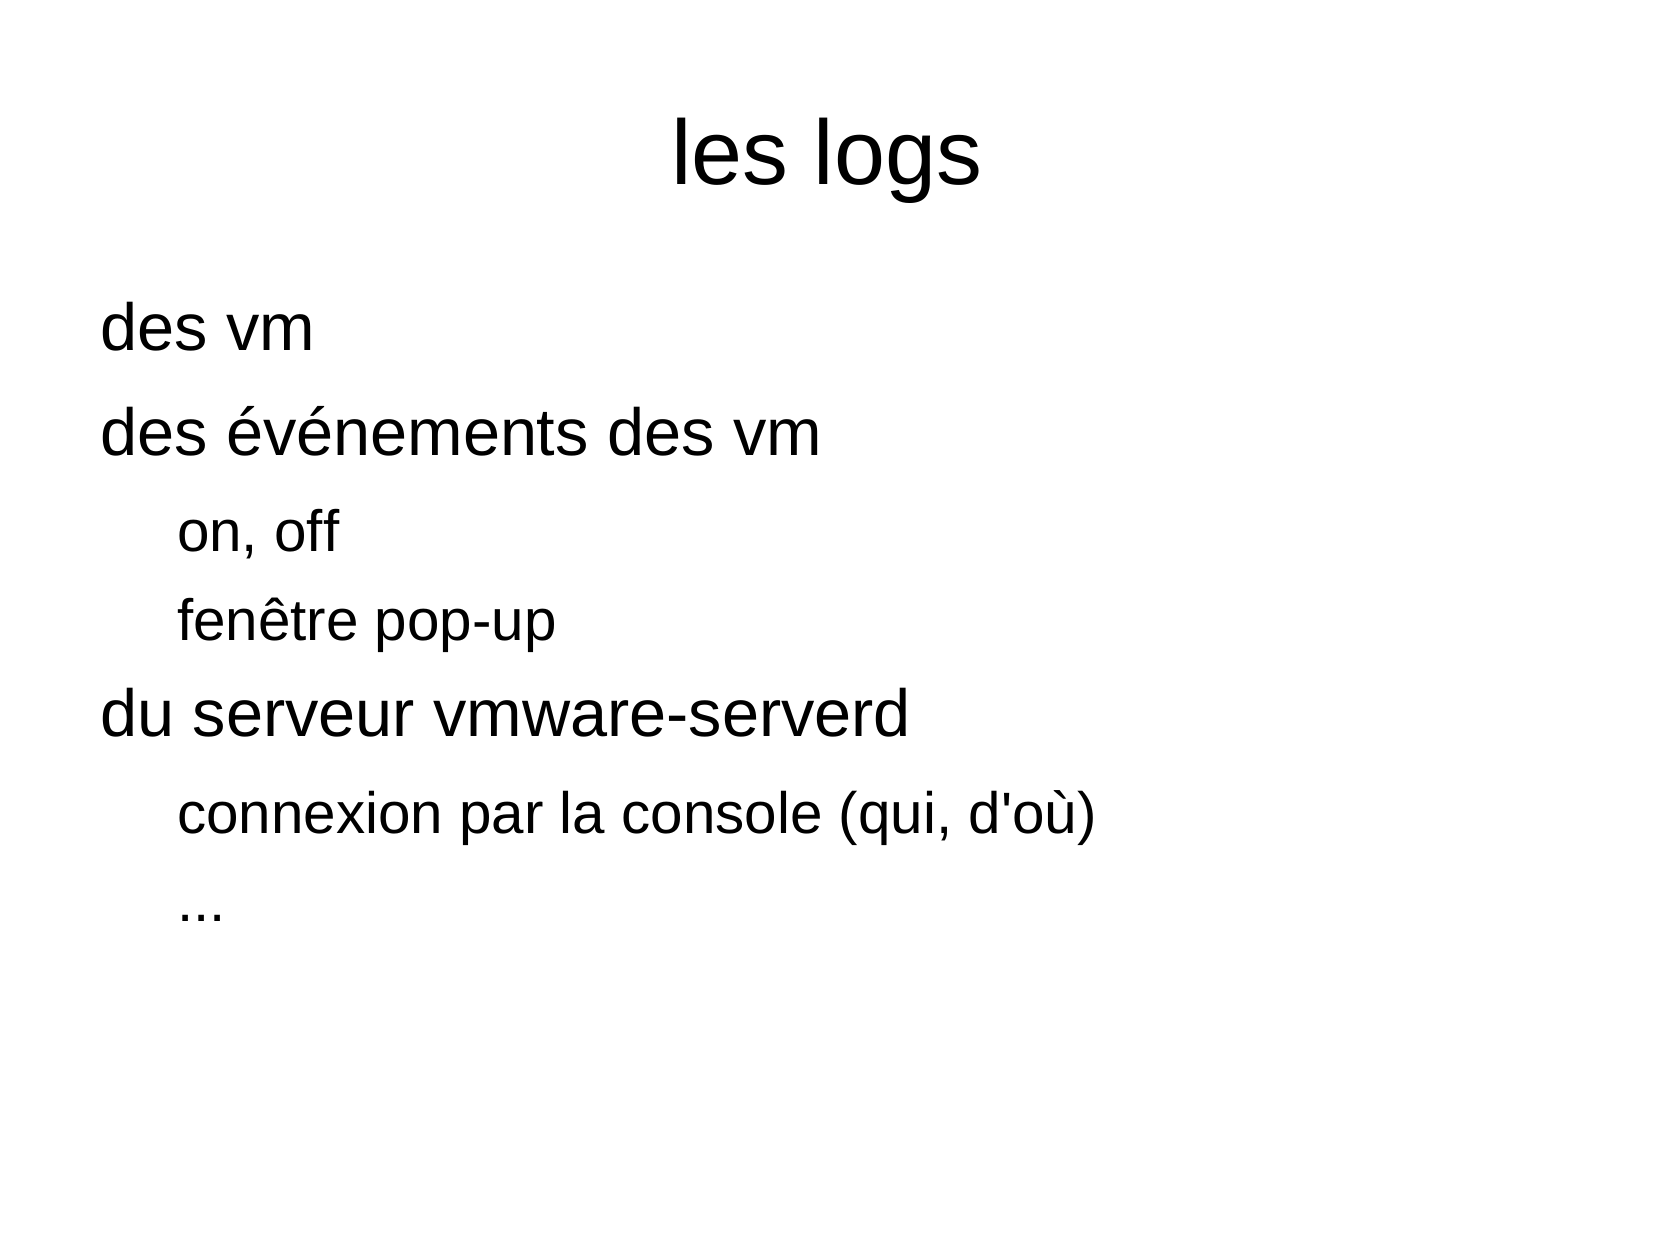

# les logs
des vm
des événements des vm
on, off
fenêtre pop-up
du serveur vmware-serverd
connexion par la console (qui, d'où)
...